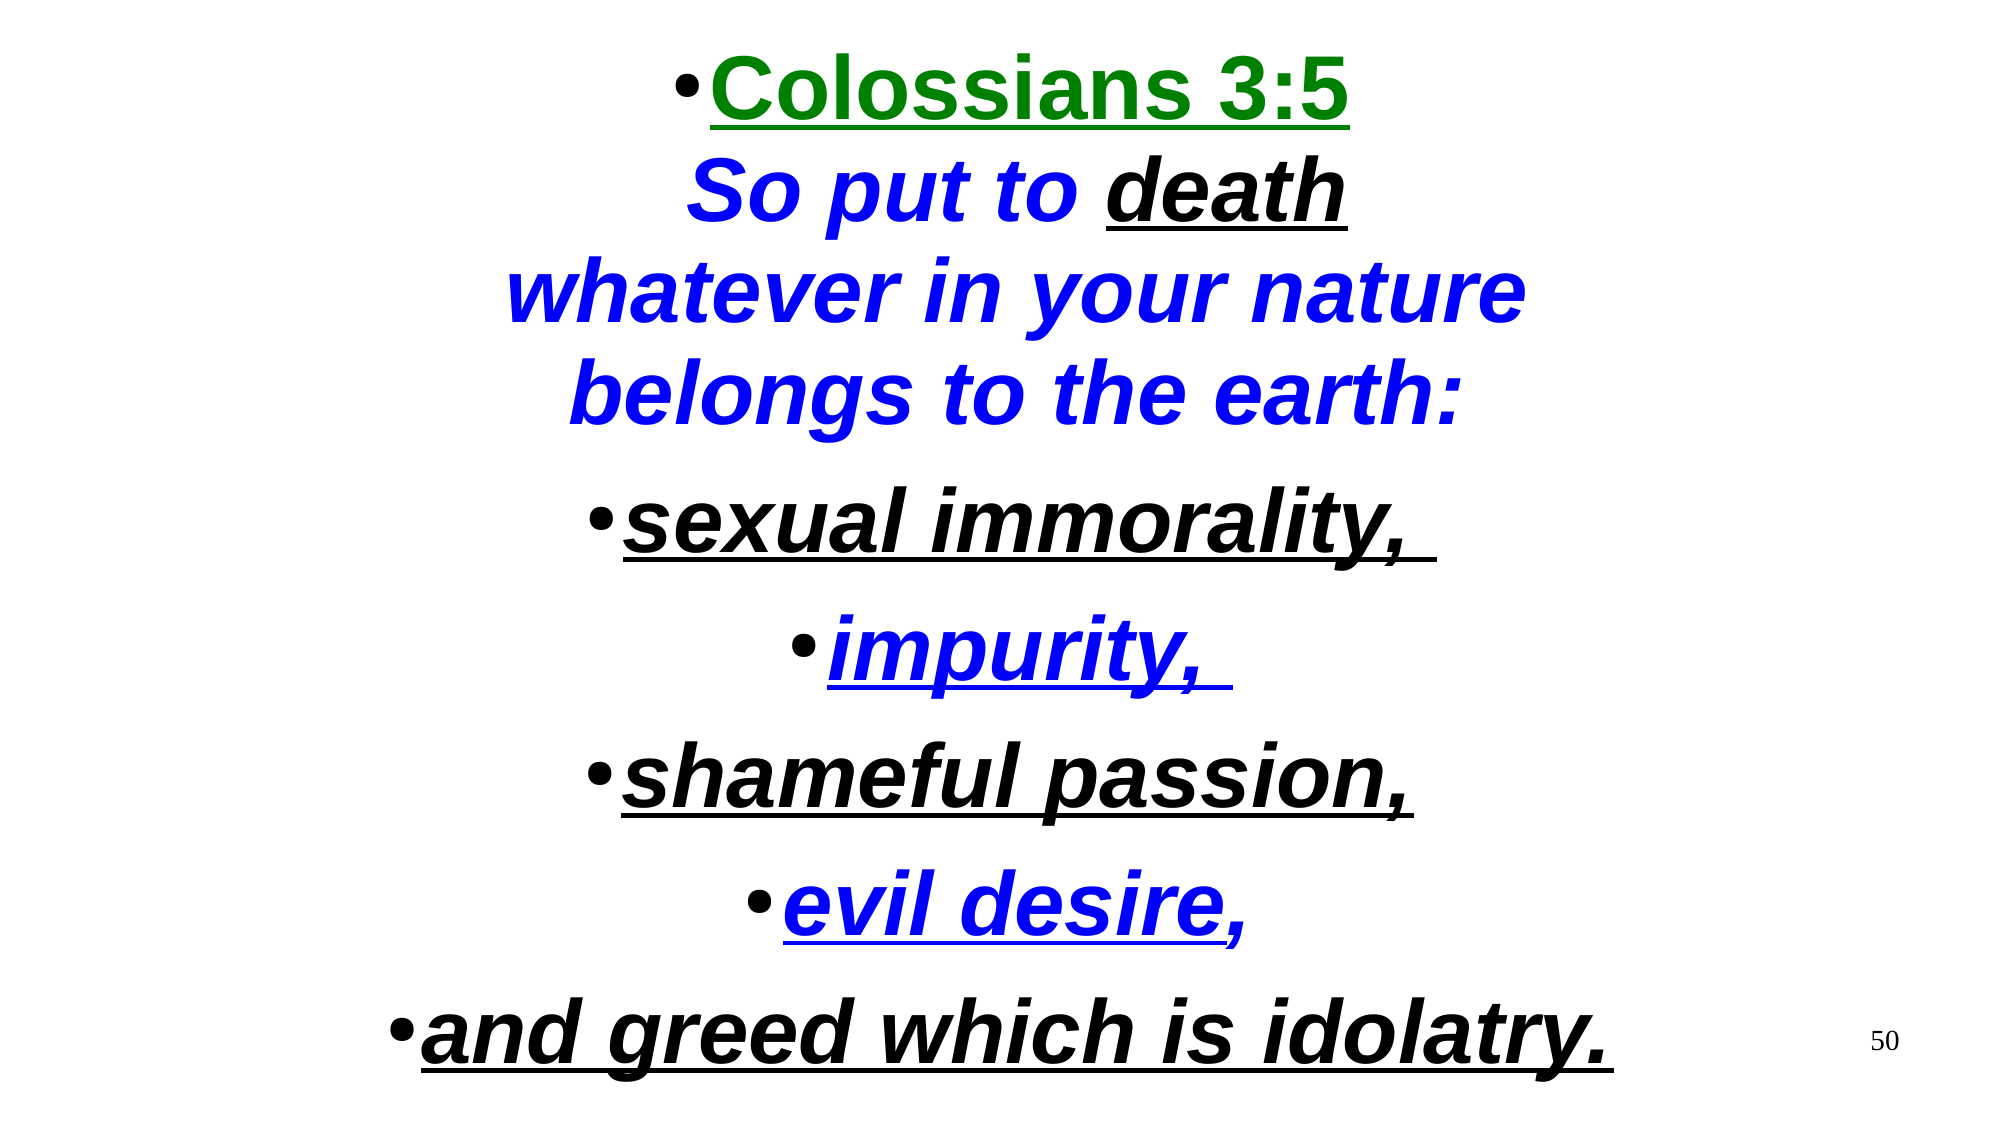

# Colossians 3:5 So put to death whatever in your nature belongs to the earth:
sexual immorality,
impurity,
shameful passion,
evil desire,
and greed which is idolatry.
50